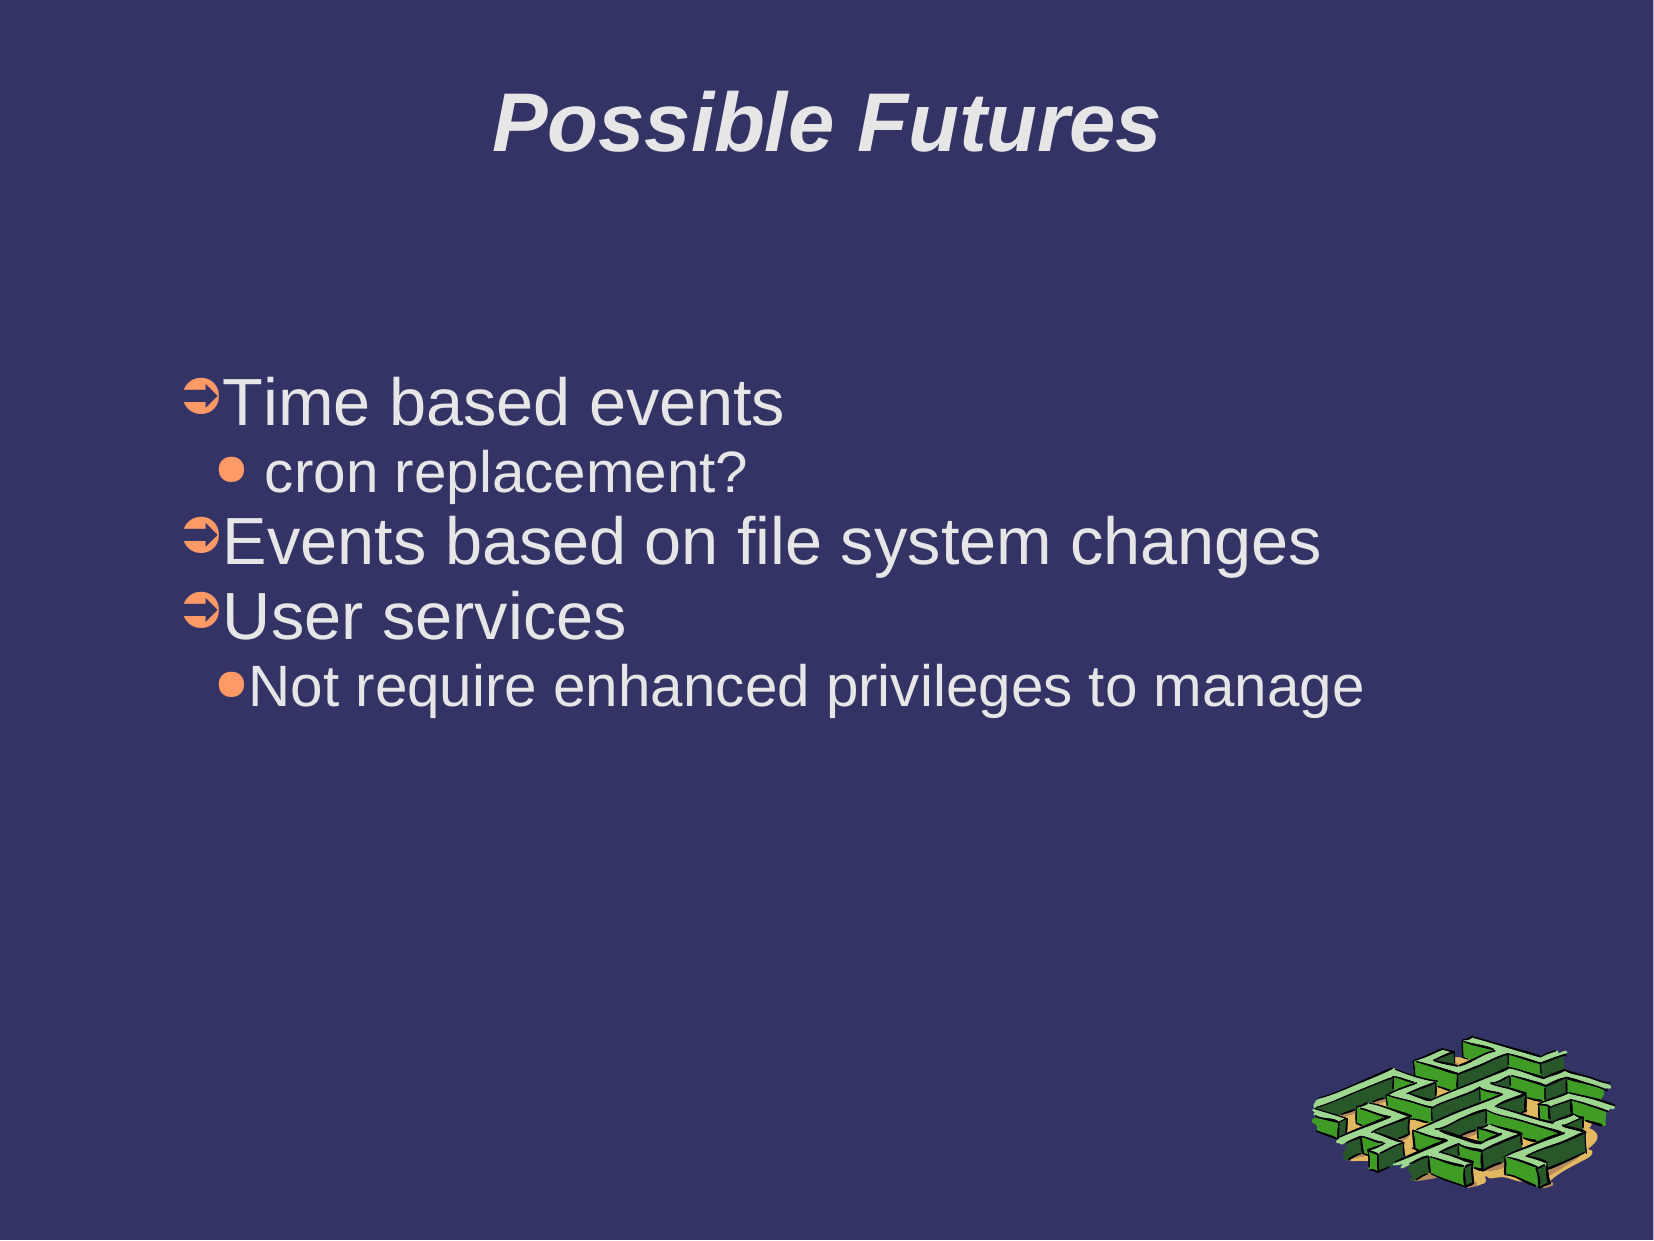

# Possible Futures
Time based events
 cron replacement?
Events based on file system changes
User services
Not require enhanced privileges to manage